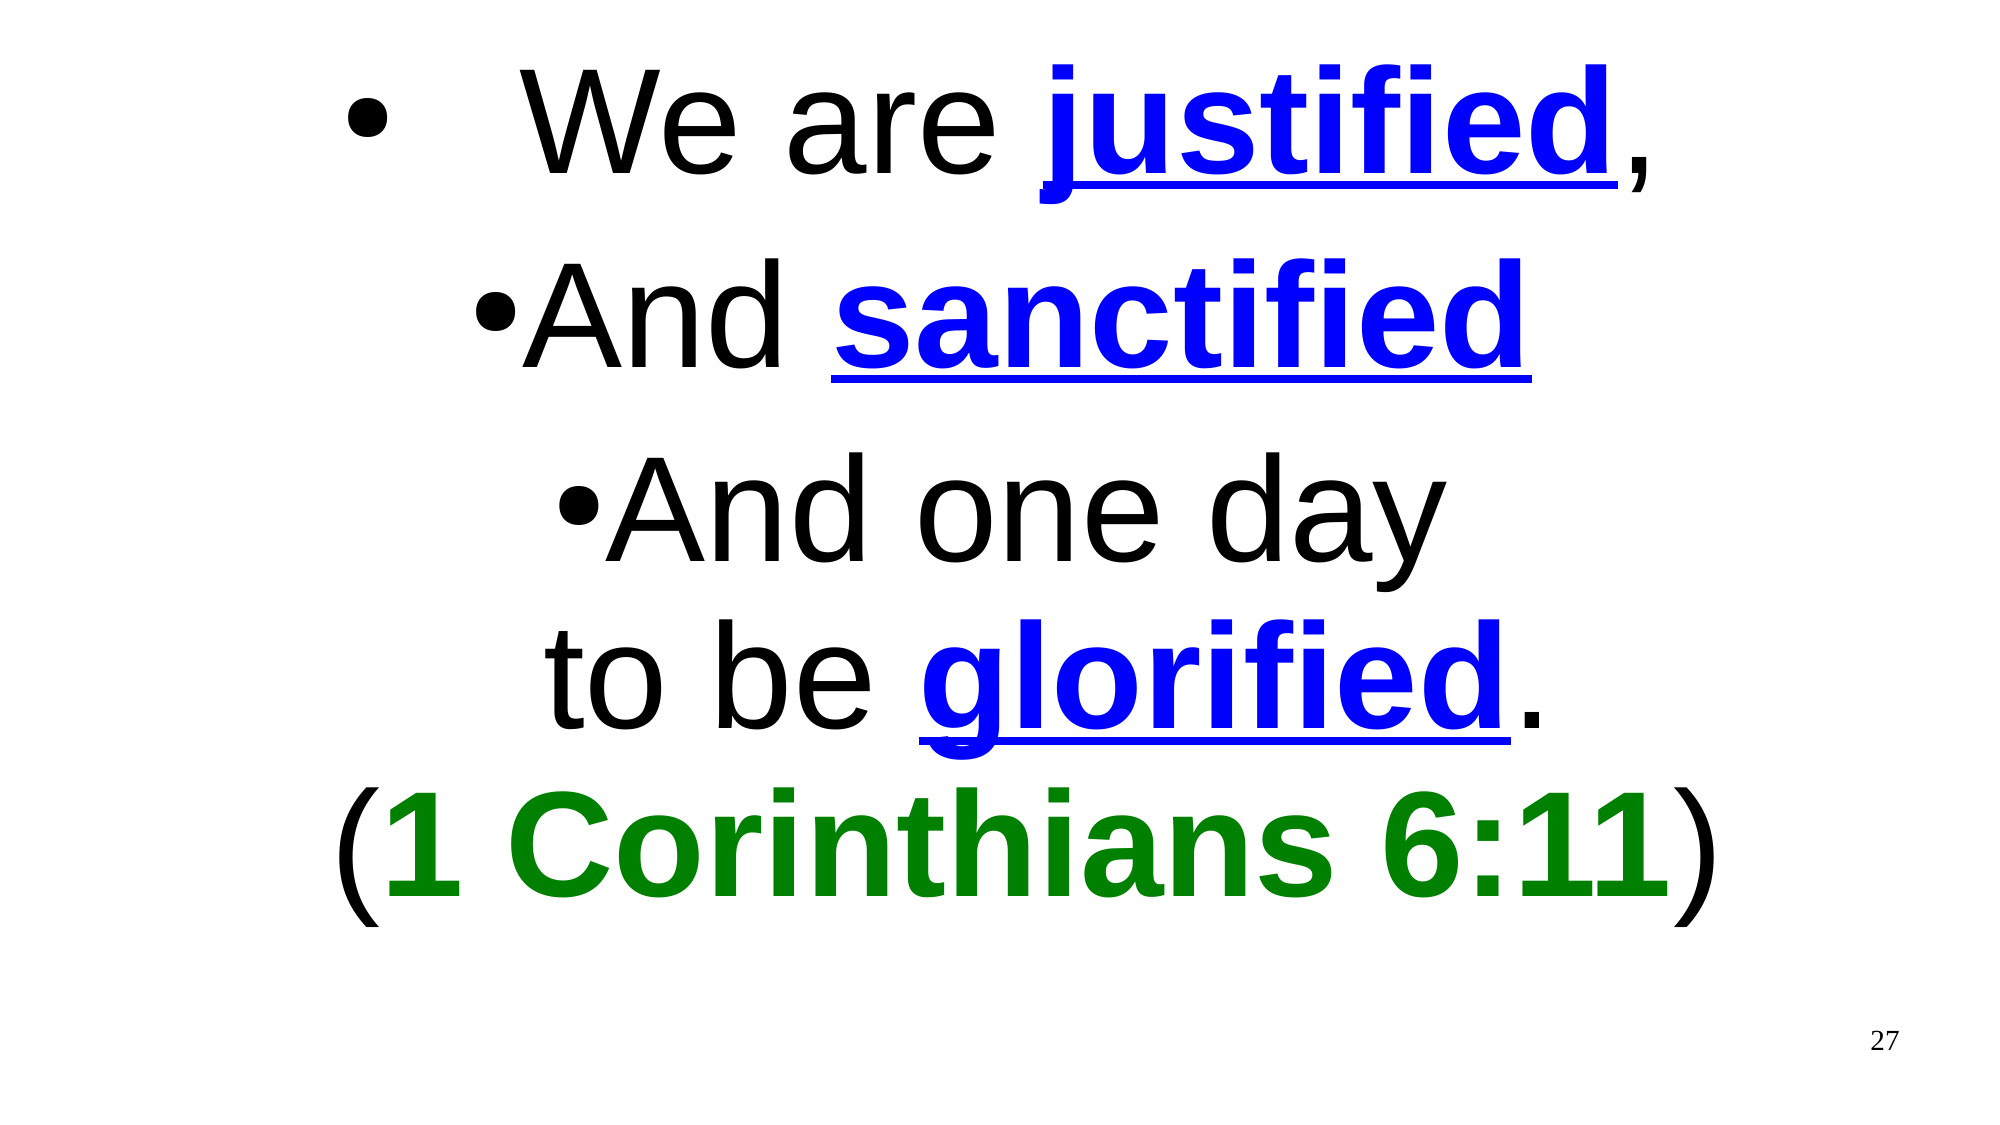

# We are justified,
And sanctified
And one day
to be glorified.
(1 Corinthians 6:11)
27